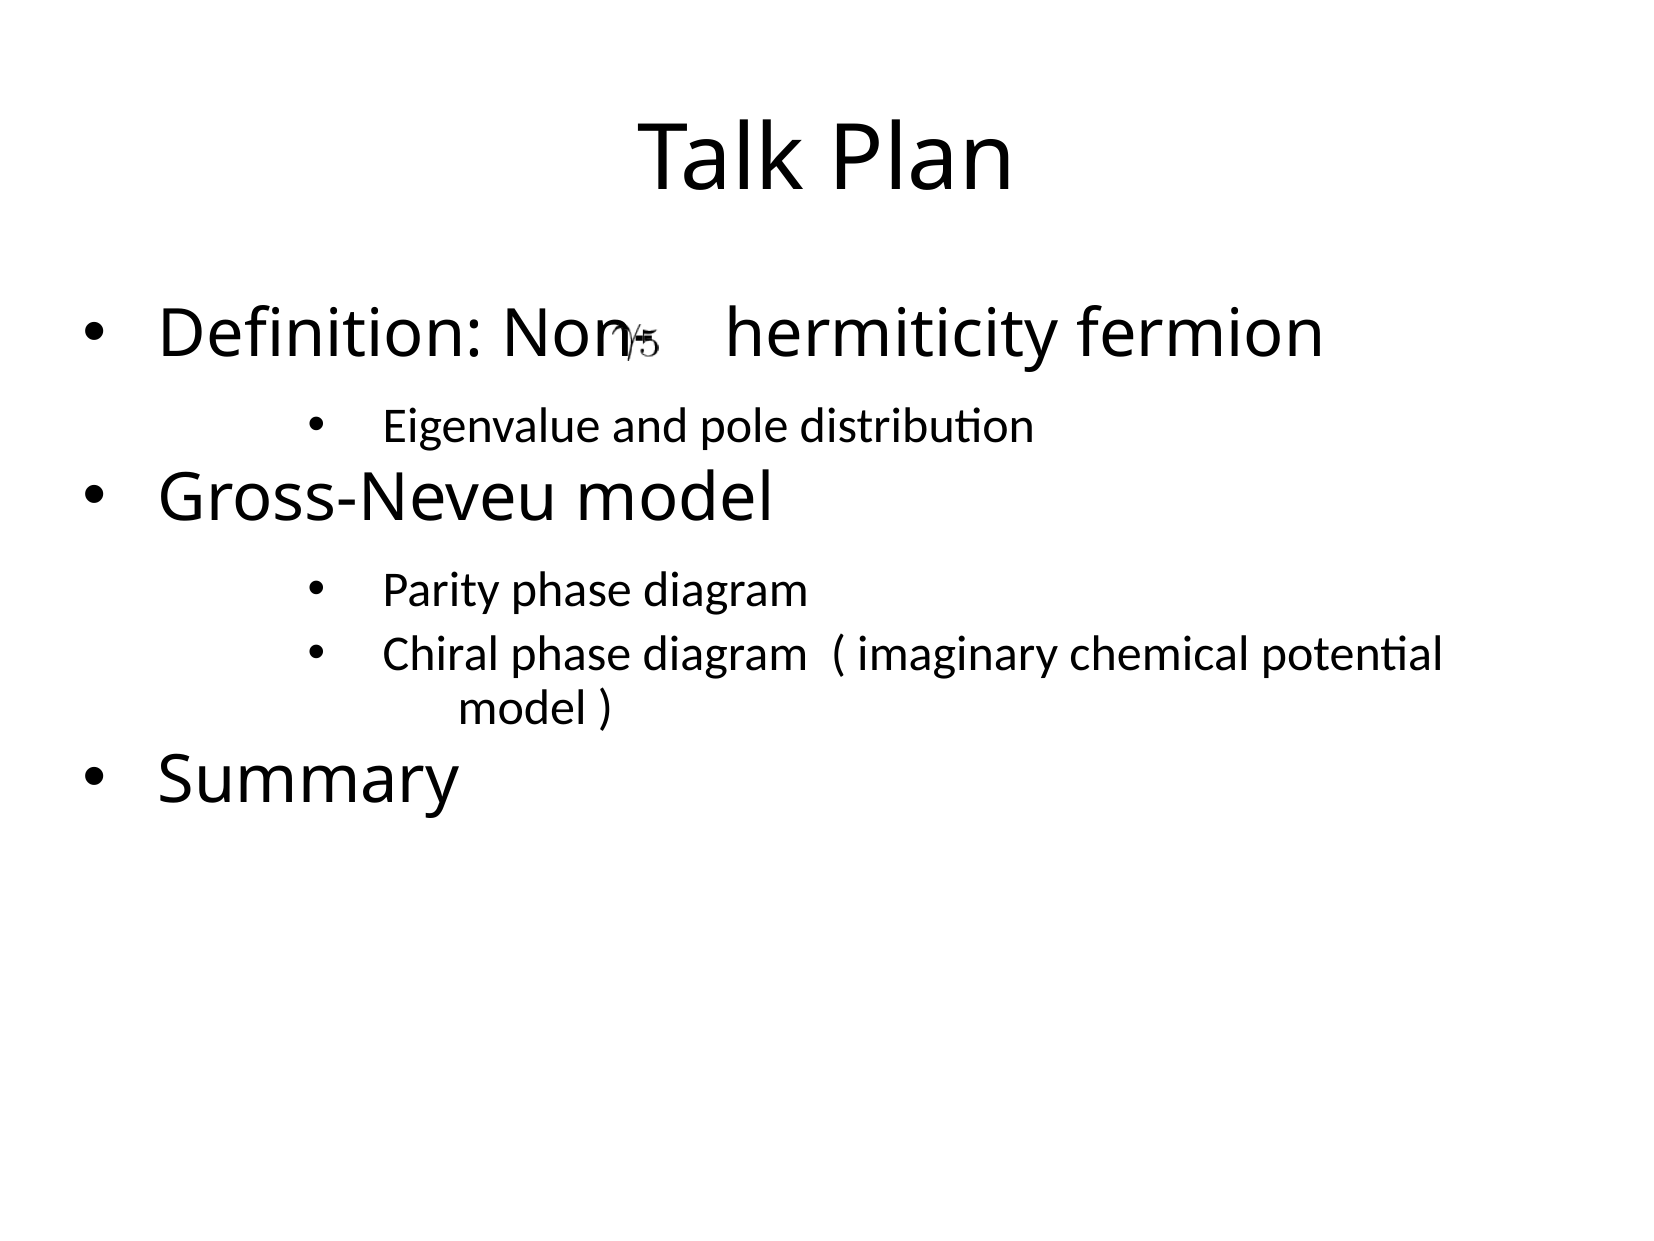

# Talk Plan
Definition: Non- hermiticity fermion
Eigenvalue and pole distribution
Gross-Neveu model
Parity phase diagram
Chiral phase diagram ( imaginary chemical potential model )
Summary